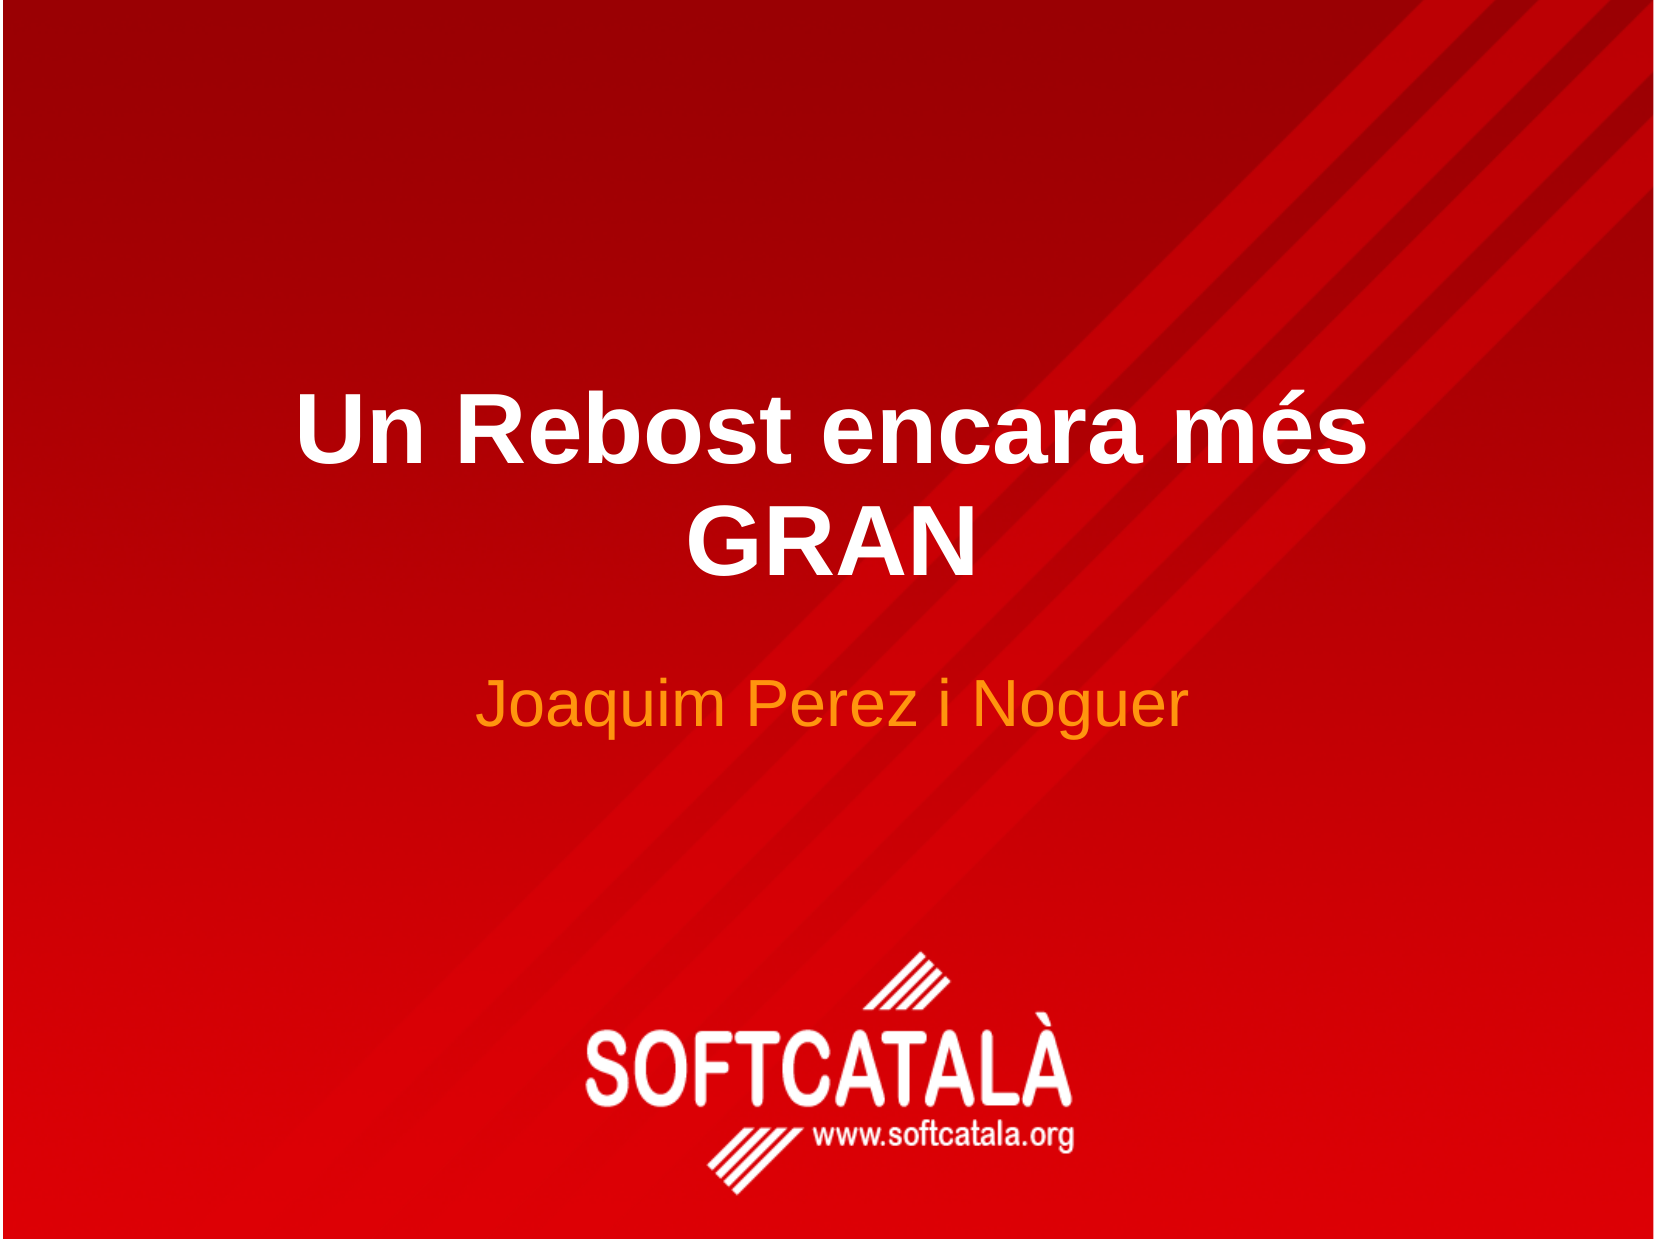

Un Rebost encara més GRAN
Joaquim Perez i Noguer